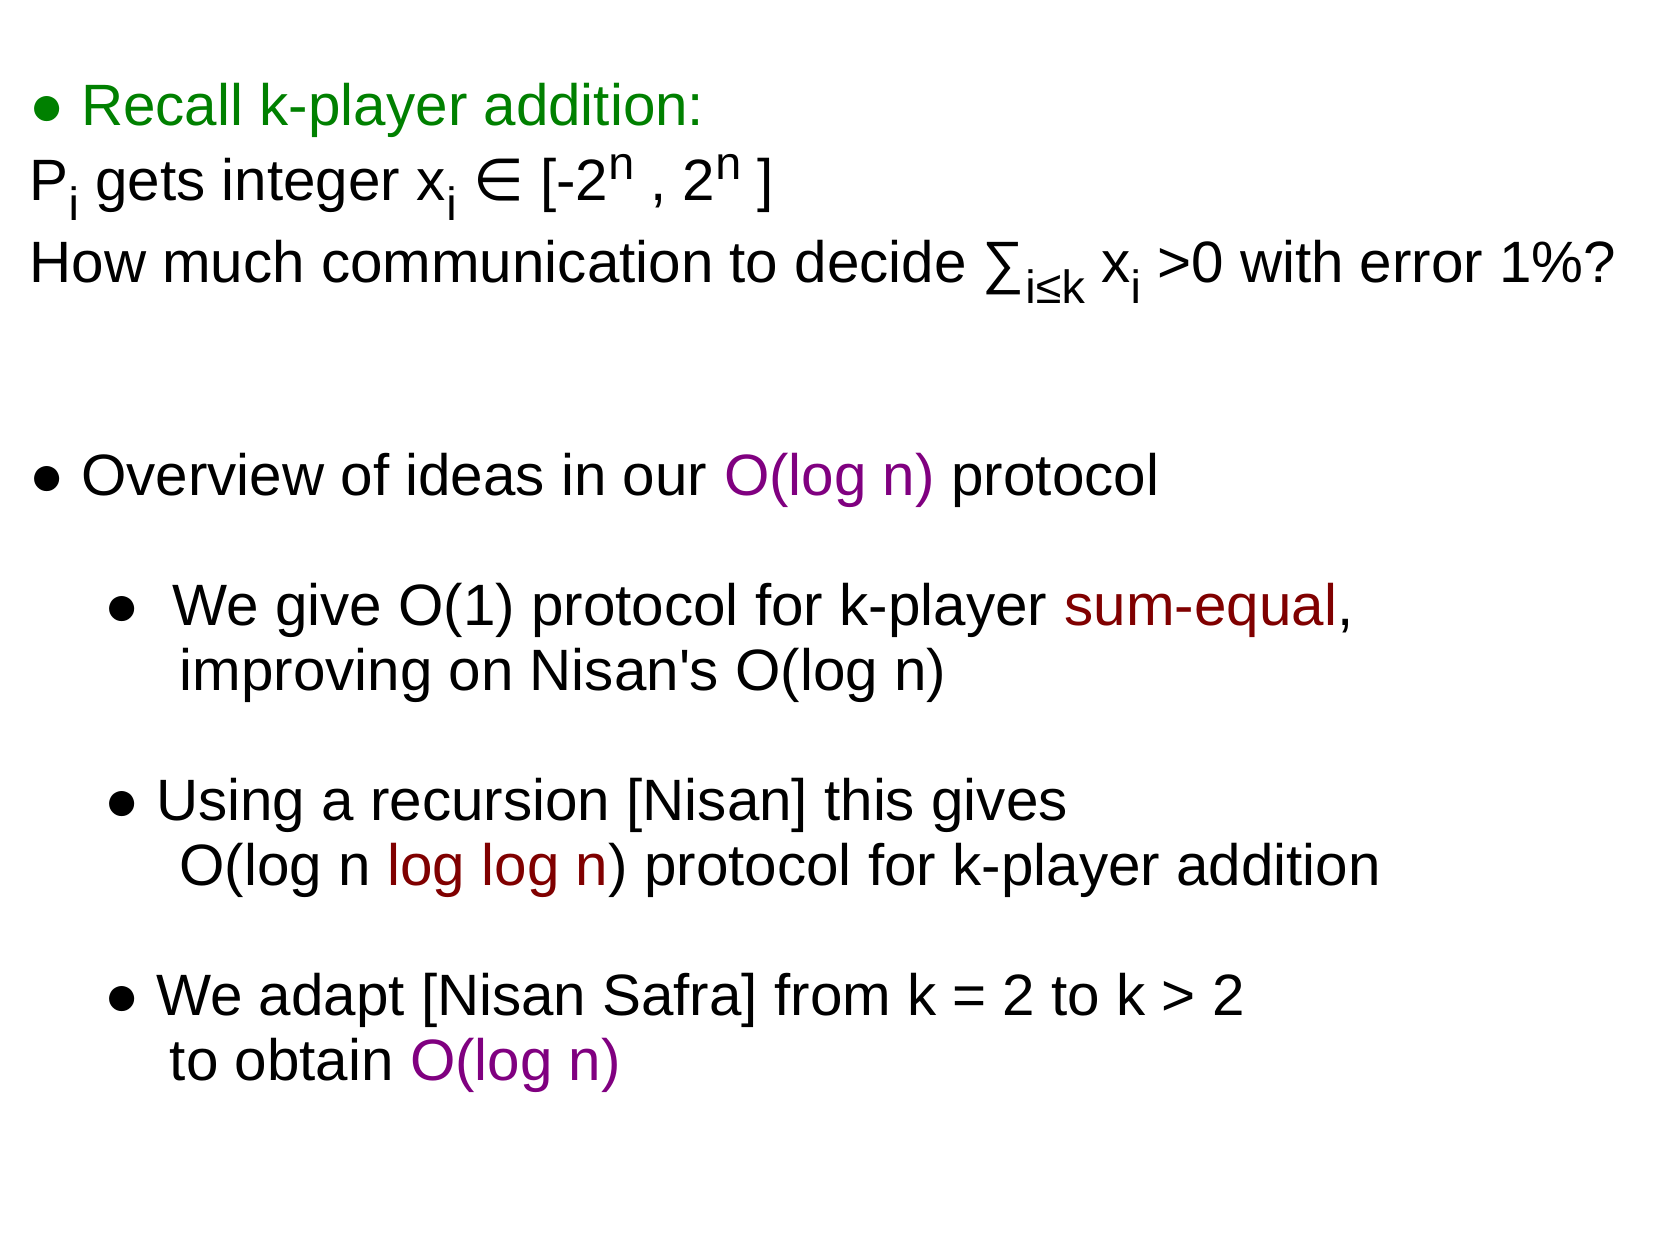

● Recall k-player addition:
Pi gets integer xi ∈ [-2n , 2n ]
How much communication to decide ∑i≤k xi >0 with error 1%?
● Overview of ideas in our O(log n) protocol
	● We give O(1) protocol for k-player sum-equal,
		improving on Nisan's O(log n)
	● Using a recursion [Nisan] this gives
		O(log n log log n) protocol for k-player addition
	● We adapt [Nisan Safra] from k = 2 to k > 2
	 to obtain O(log n)
#